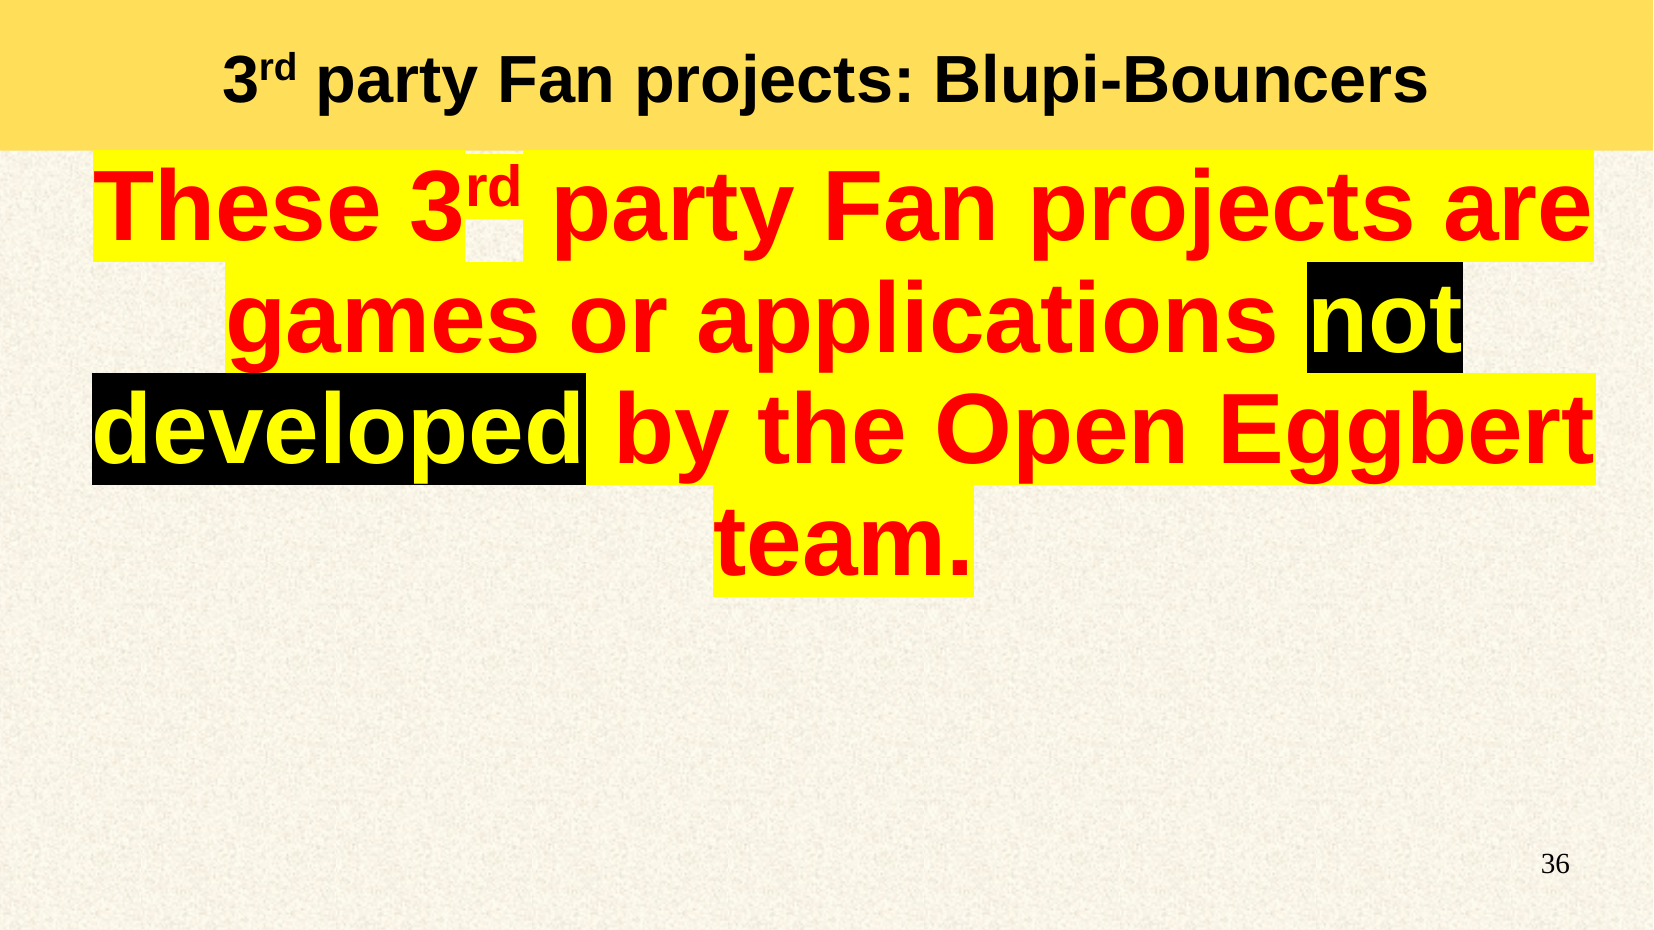

# 3rd party Fan projects: Blupi-Bouncers
These 3rd party Fan projects are games or applications not developed by the Open Eggbert team.
36